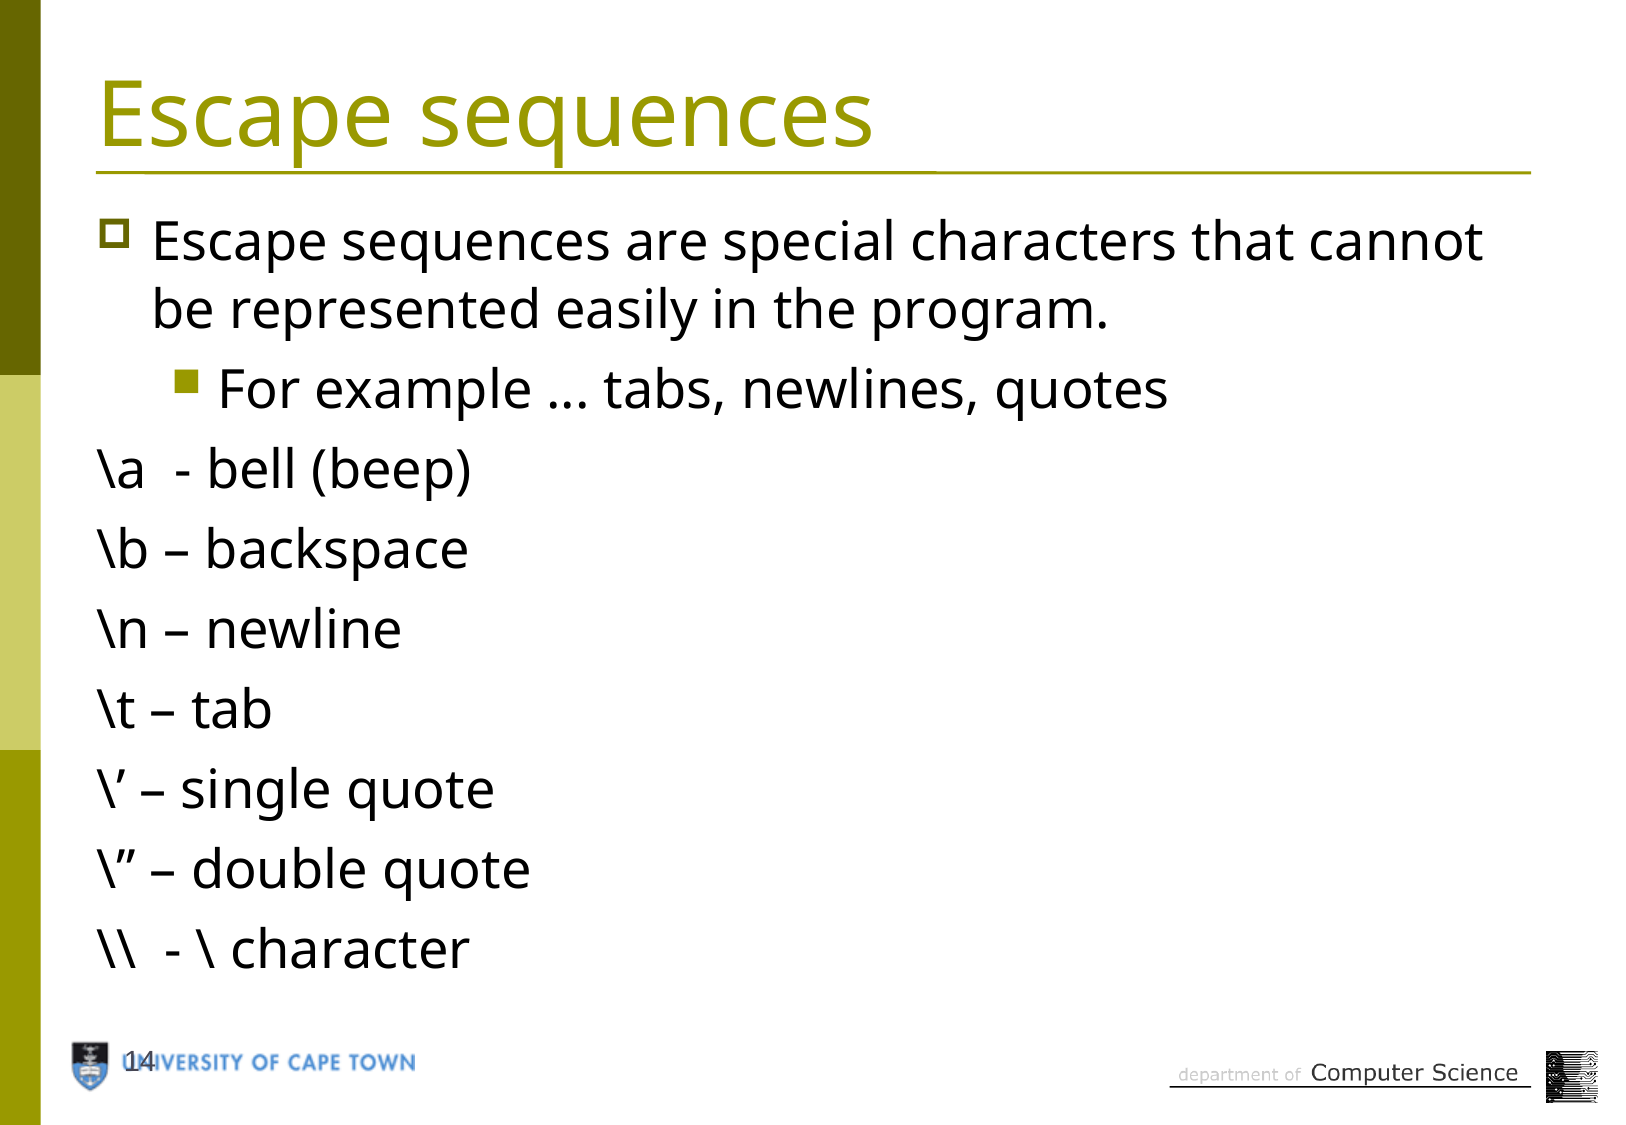

# Escape sequences
Escape sequences are special characters that cannot be represented easily in the program.
For example ... tabs, newlines, quotes
\a - bell (beep)
\b – backspace
\n – newline
\t – tab
\’ – single quote
\” – double quote
\\ - \ character